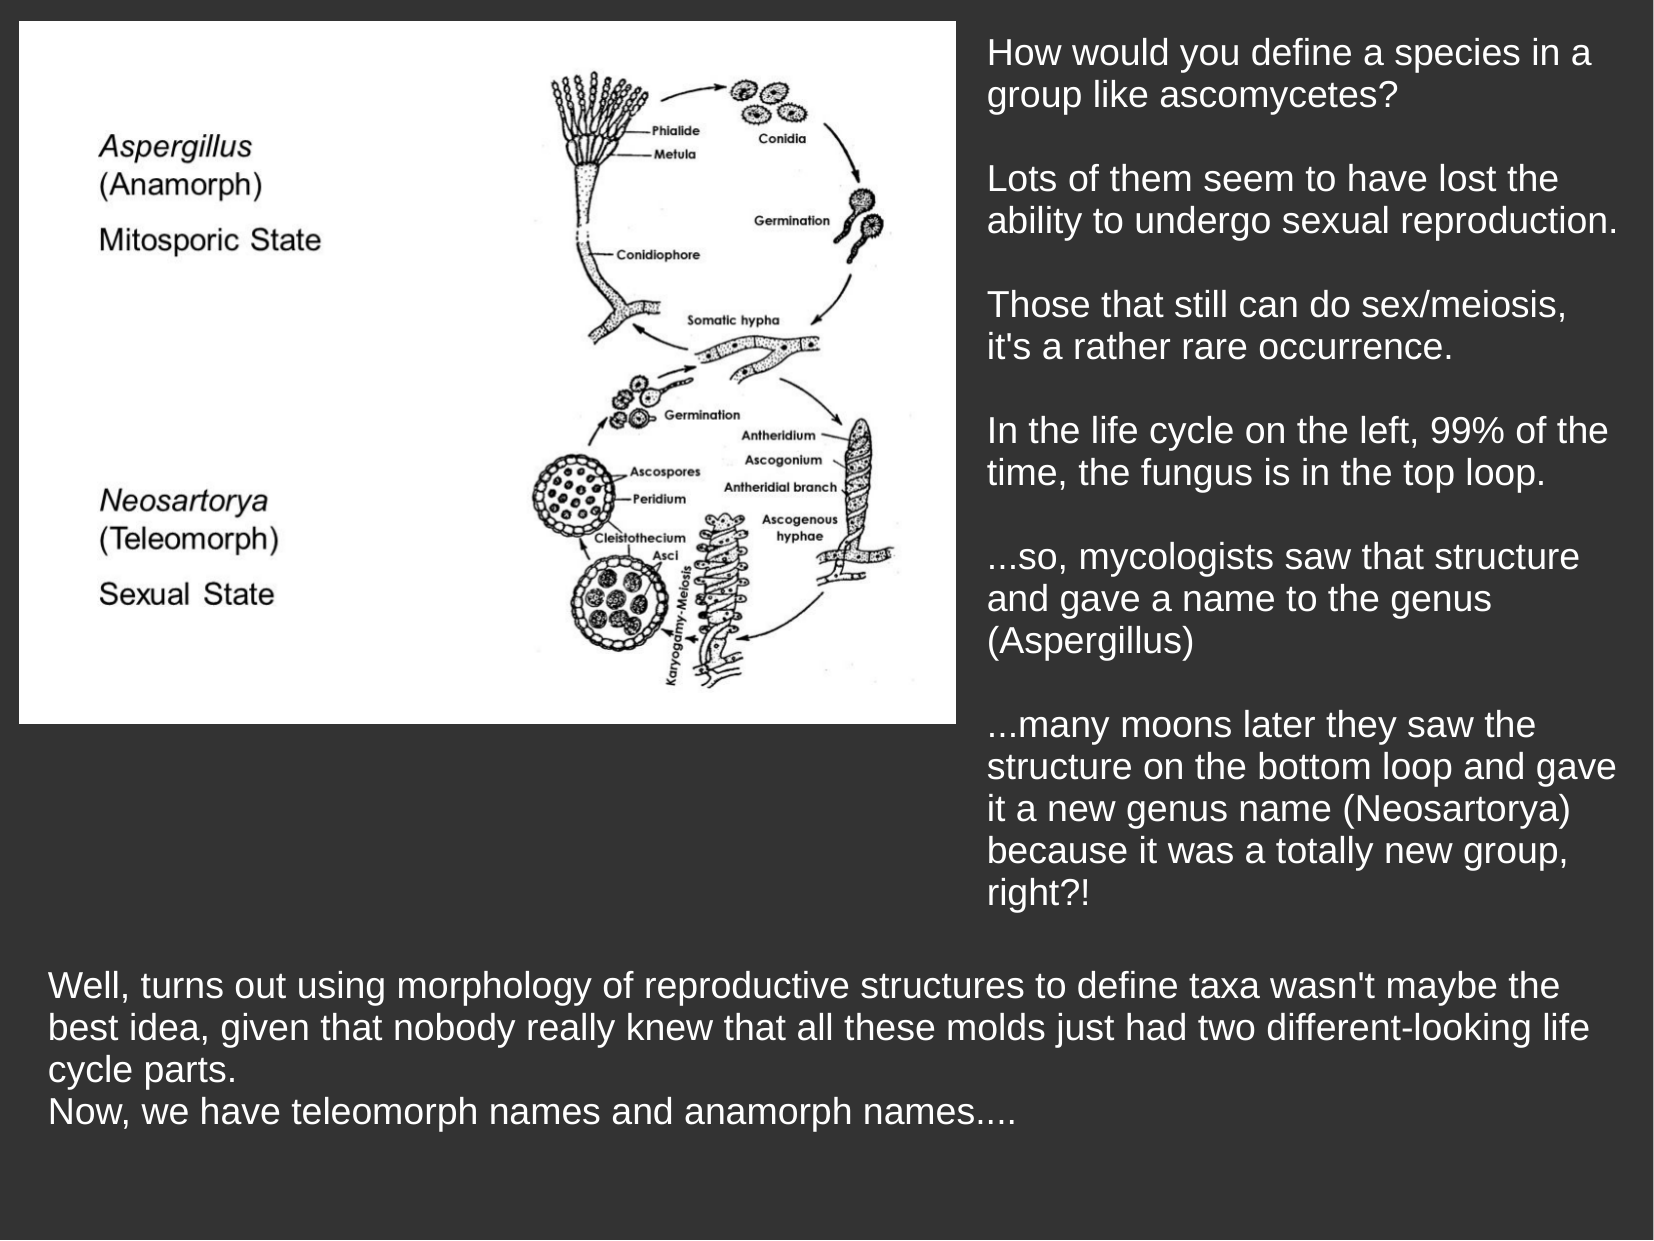

How would you define a species in a group like ascomycetes?
Lots of them seem to have lost the ability to undergo sexual reproduction.
Those that still can do sex/meiosis, it's a rather rare occurrence.
In the life cycle on the left, 99% of the time, the fungus is in the top loop.
...so, mycologists saw that structure and gave a name to the genus (Aspergillus)
...many moons later they saw the structure on the bottom loop and gave it a new genus name (Neosartorya) because it was a totally new group, right?!
Well, turns out using morphology of reproductive structures to define taxa wasn't maybe the best idea, given that nobody really knew that all these molds just had two different-looking life cycle parts.
Now, we have teleomorph names and anamorph names....